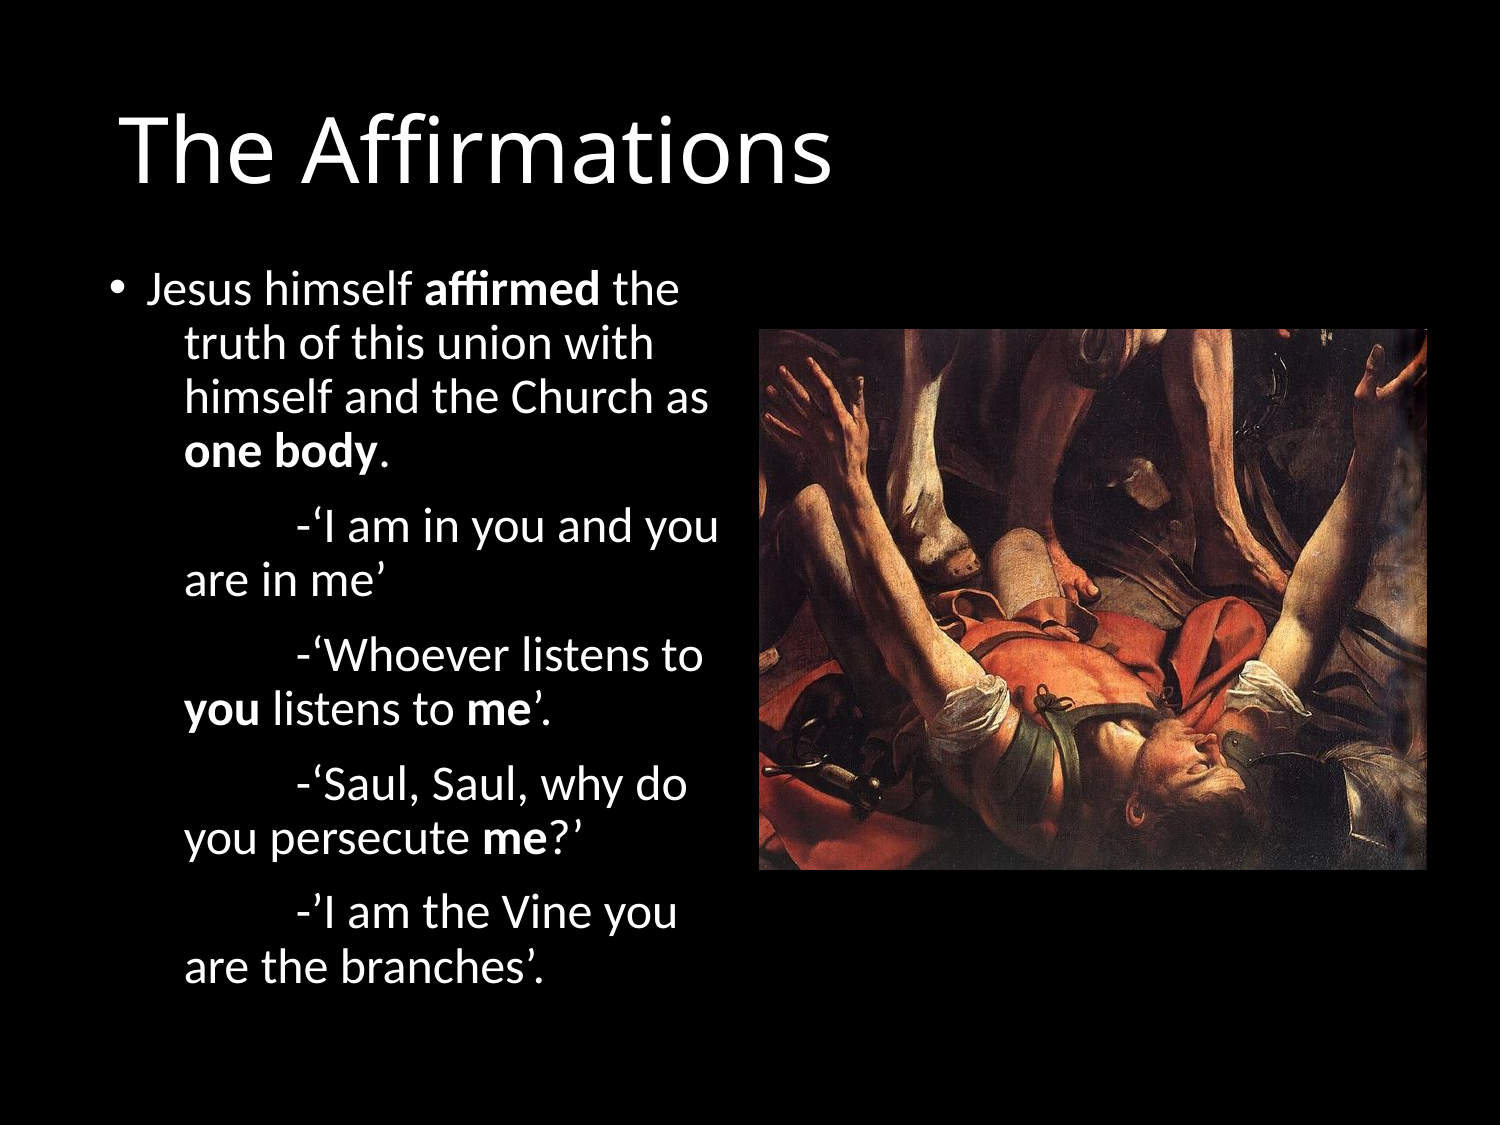

# The Affirmations
Jesus himself affirmed the truth of this union with himself and the Church as one body.
		-‘I am in you and you are in me’
		-‘Whoever listens to you listens to me’.
		-‘Saul, Saul, why do you persecute me?’
		-’I am the Vine you are the branches’.